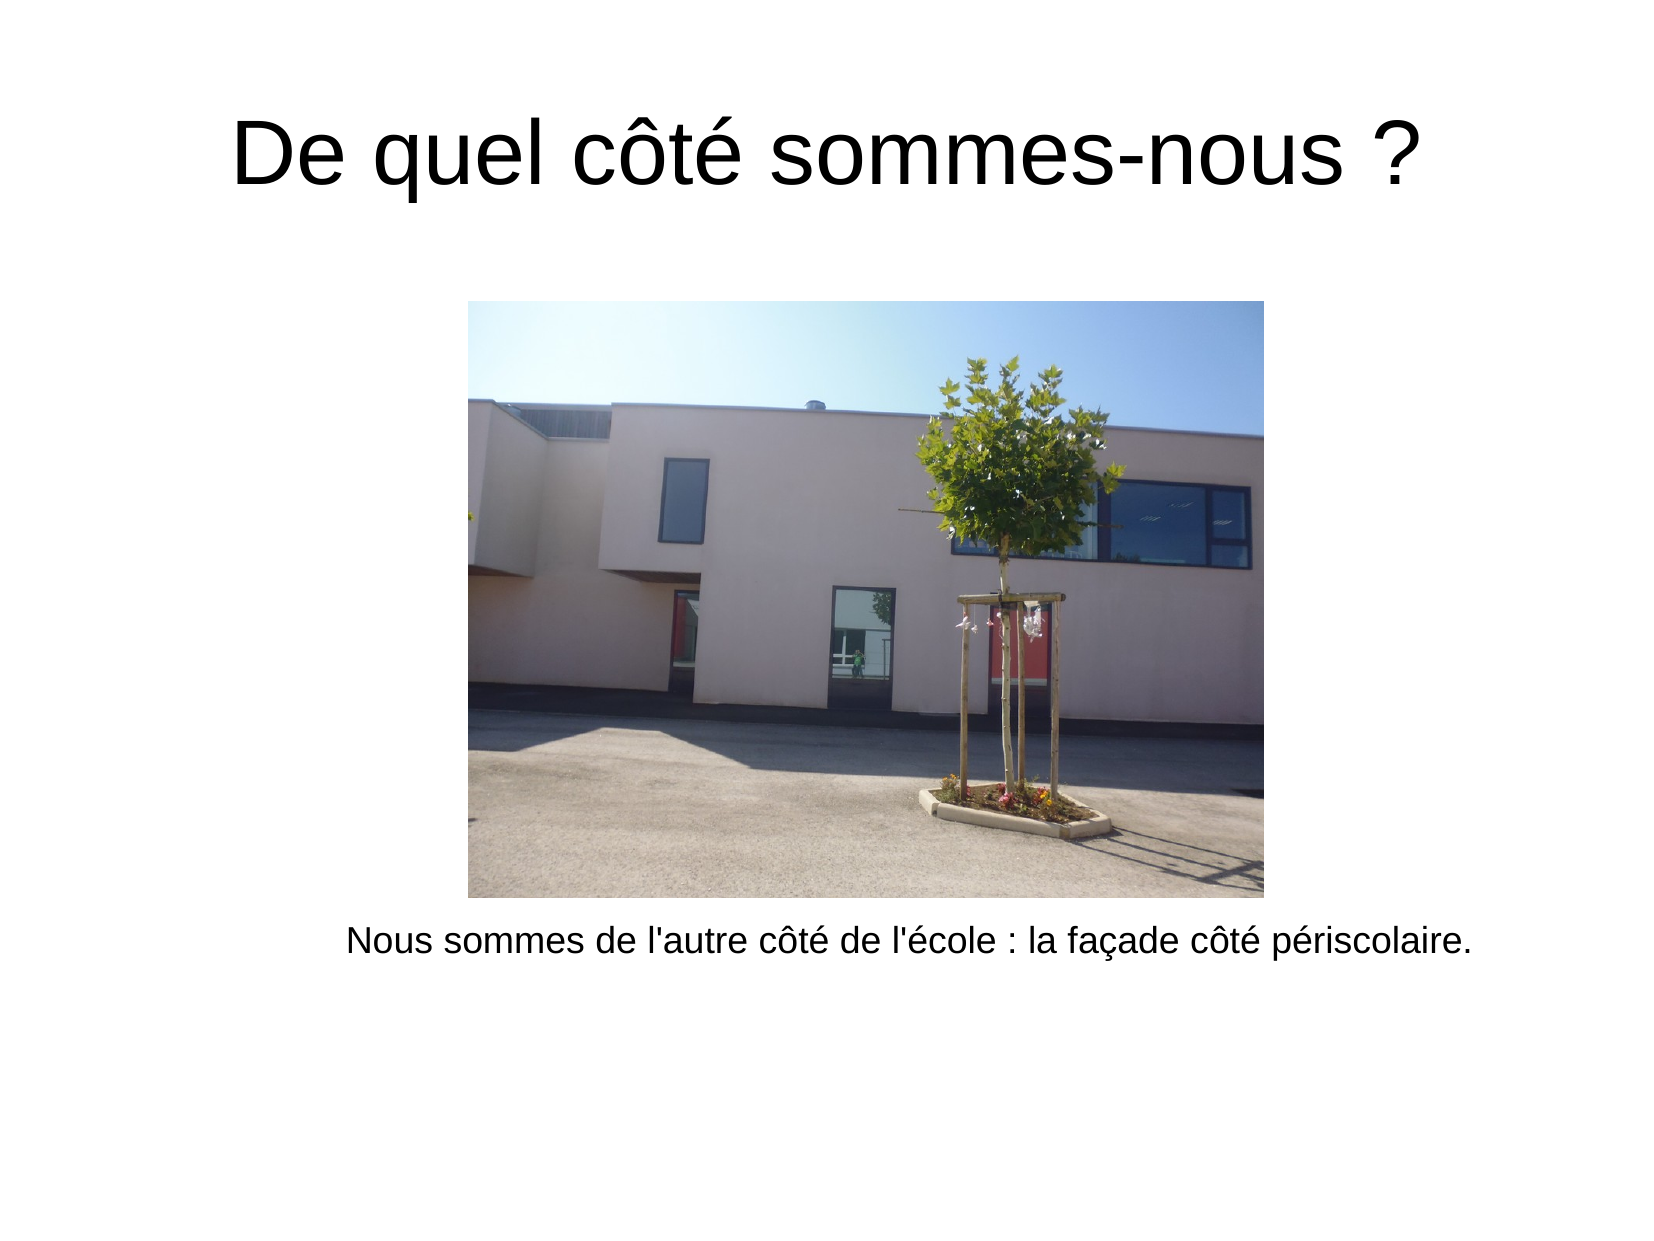

# De quel côté sommes-nous ?
Nous sommes de l'autre côté de l'école : la façade côté périscolaire.